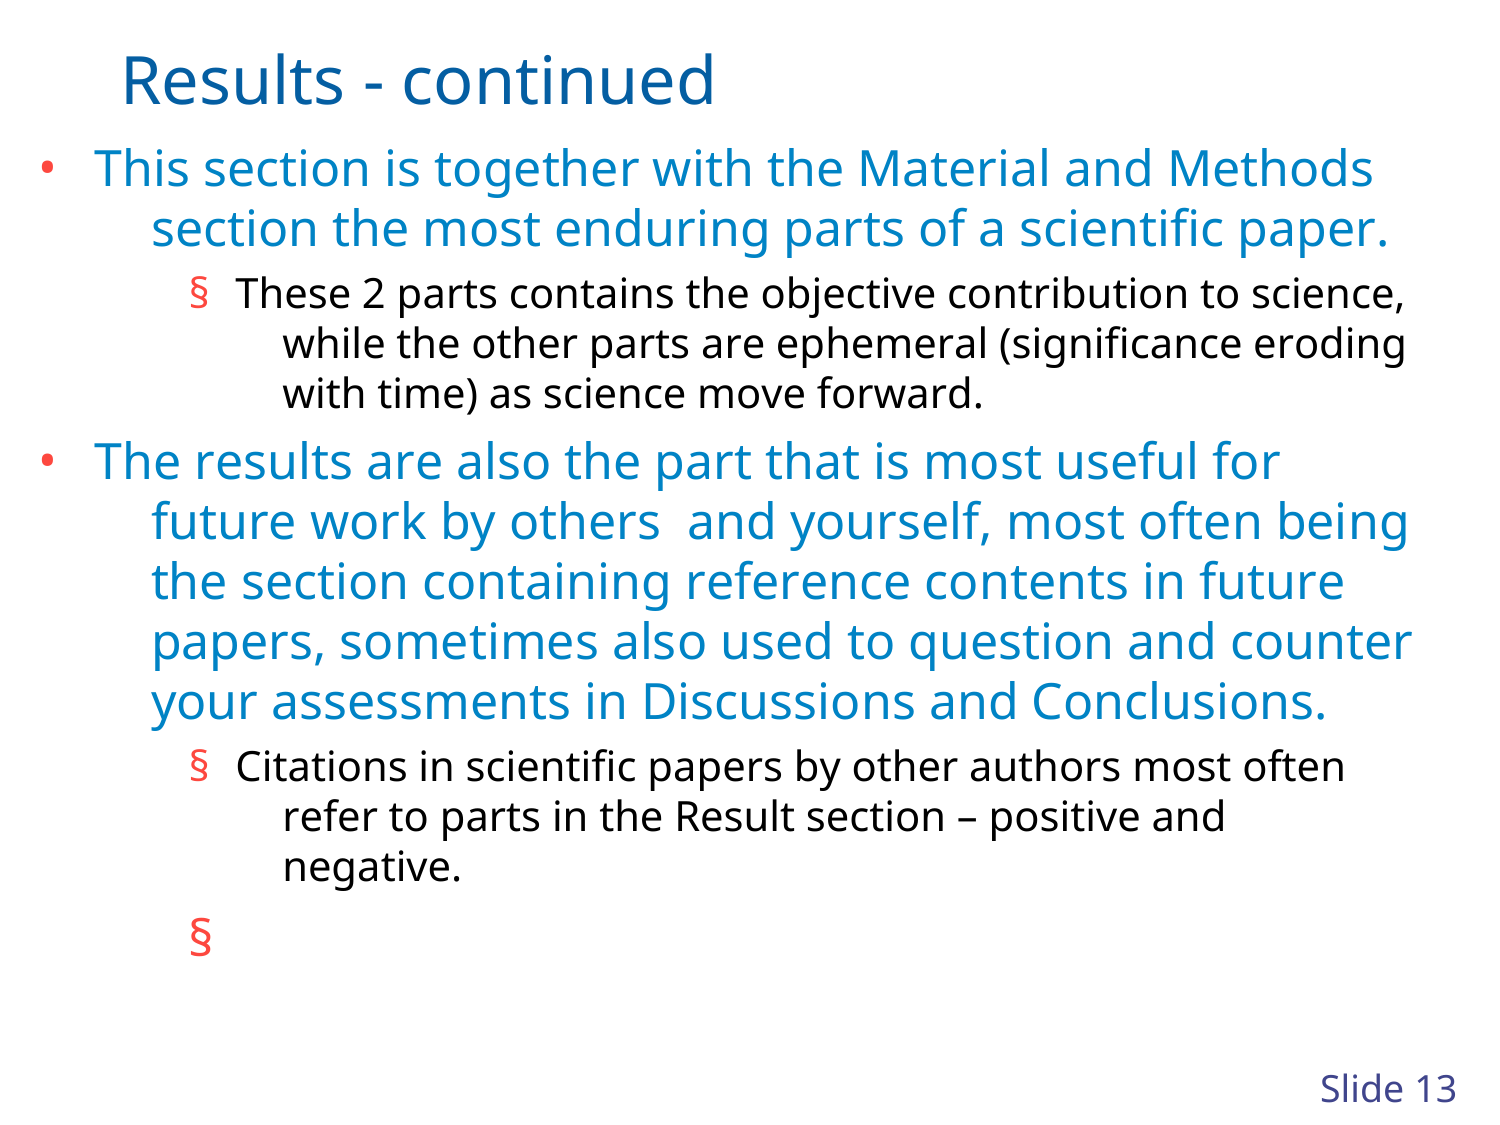

# Results - continued
This section is together with the Material and Methods section the most enduring parts of a scientific paper.
These 2 parts contains the objective contribution to science, while the other parts are ephemeral (significance eroding with time) as science move forward.
The results are also the part that is most useful for future work by others and yourself, most often being the section containing reference contents in future papers, sometimes also used to question and counter your assessments in Discussions and Conclusions.
Citations in scientific papers by other authors most often refer to parts in the Result section – positive and negative.